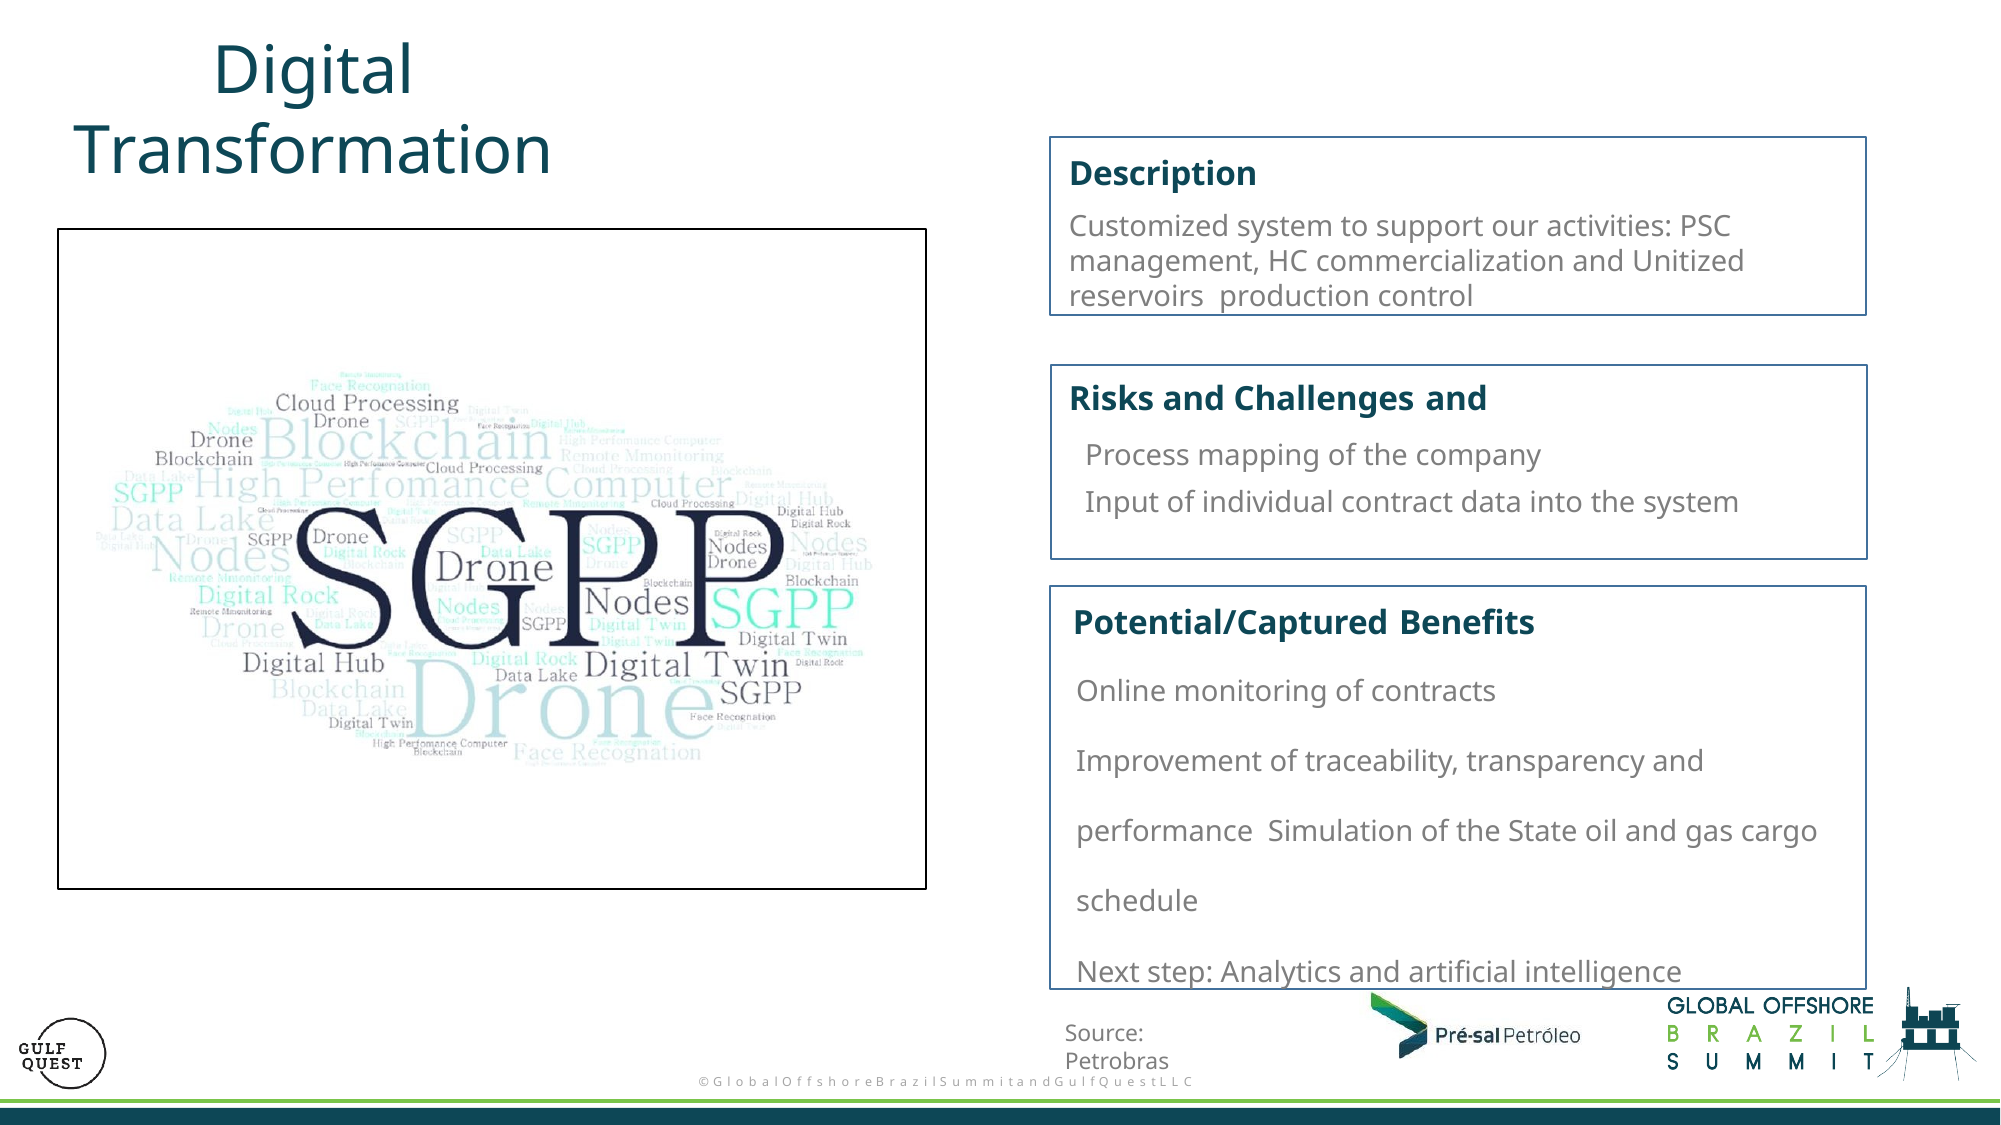

# Digital Transformation
Description
Customized system to support our activities: PSC management, HC commercialization and Unitized reservoirs production control
Risks and Challenges and
Process mapping of the company
Input of individual contract data into the system
Potential/Captured Benefits
Online monitoring of contracts
Improvement of traceability, transparency and performance Simulation of the State oil and gas cargo schedule
Next step: Analytics and artificial intelligence
Source: Petrobras
© G l o b a l O f f s h o r e B r a z i l S u m m i t a n d G u l f Q u e s t L L C